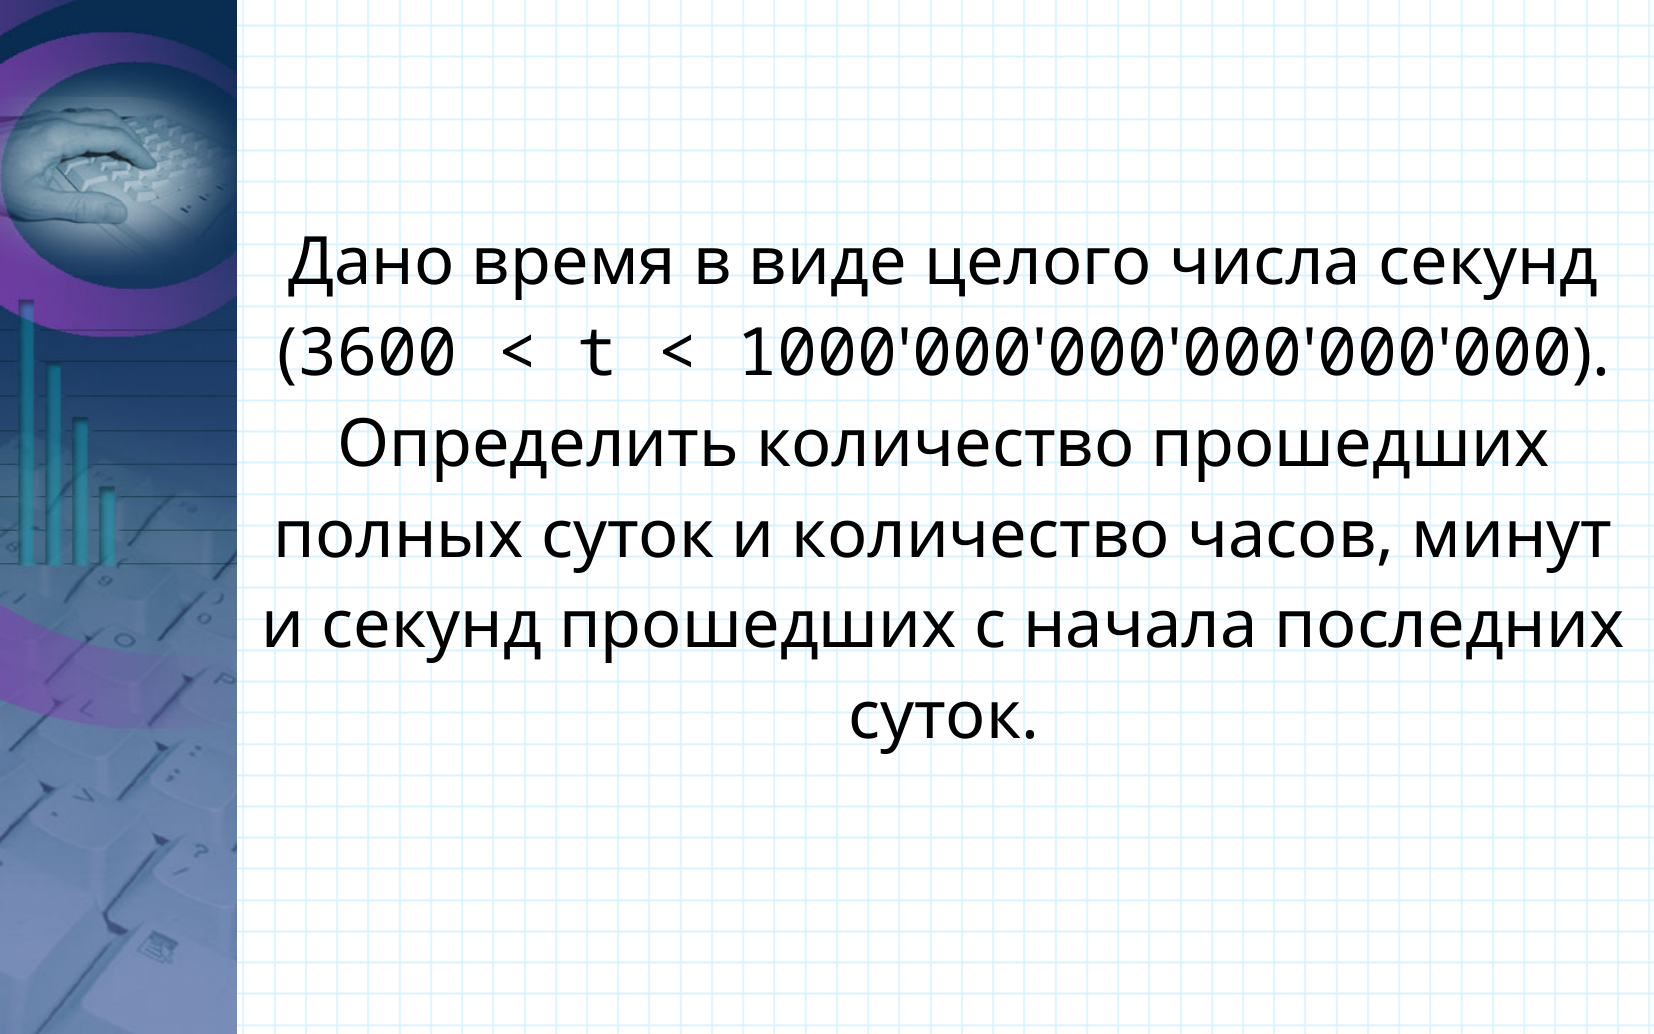

# Дано время в виде целого числа секунд (3600 < t < 1000'000'000'000'000'000). Определить количество прошедших полных суток и количество часов, минут и секунд прошедших с начала последних суток.